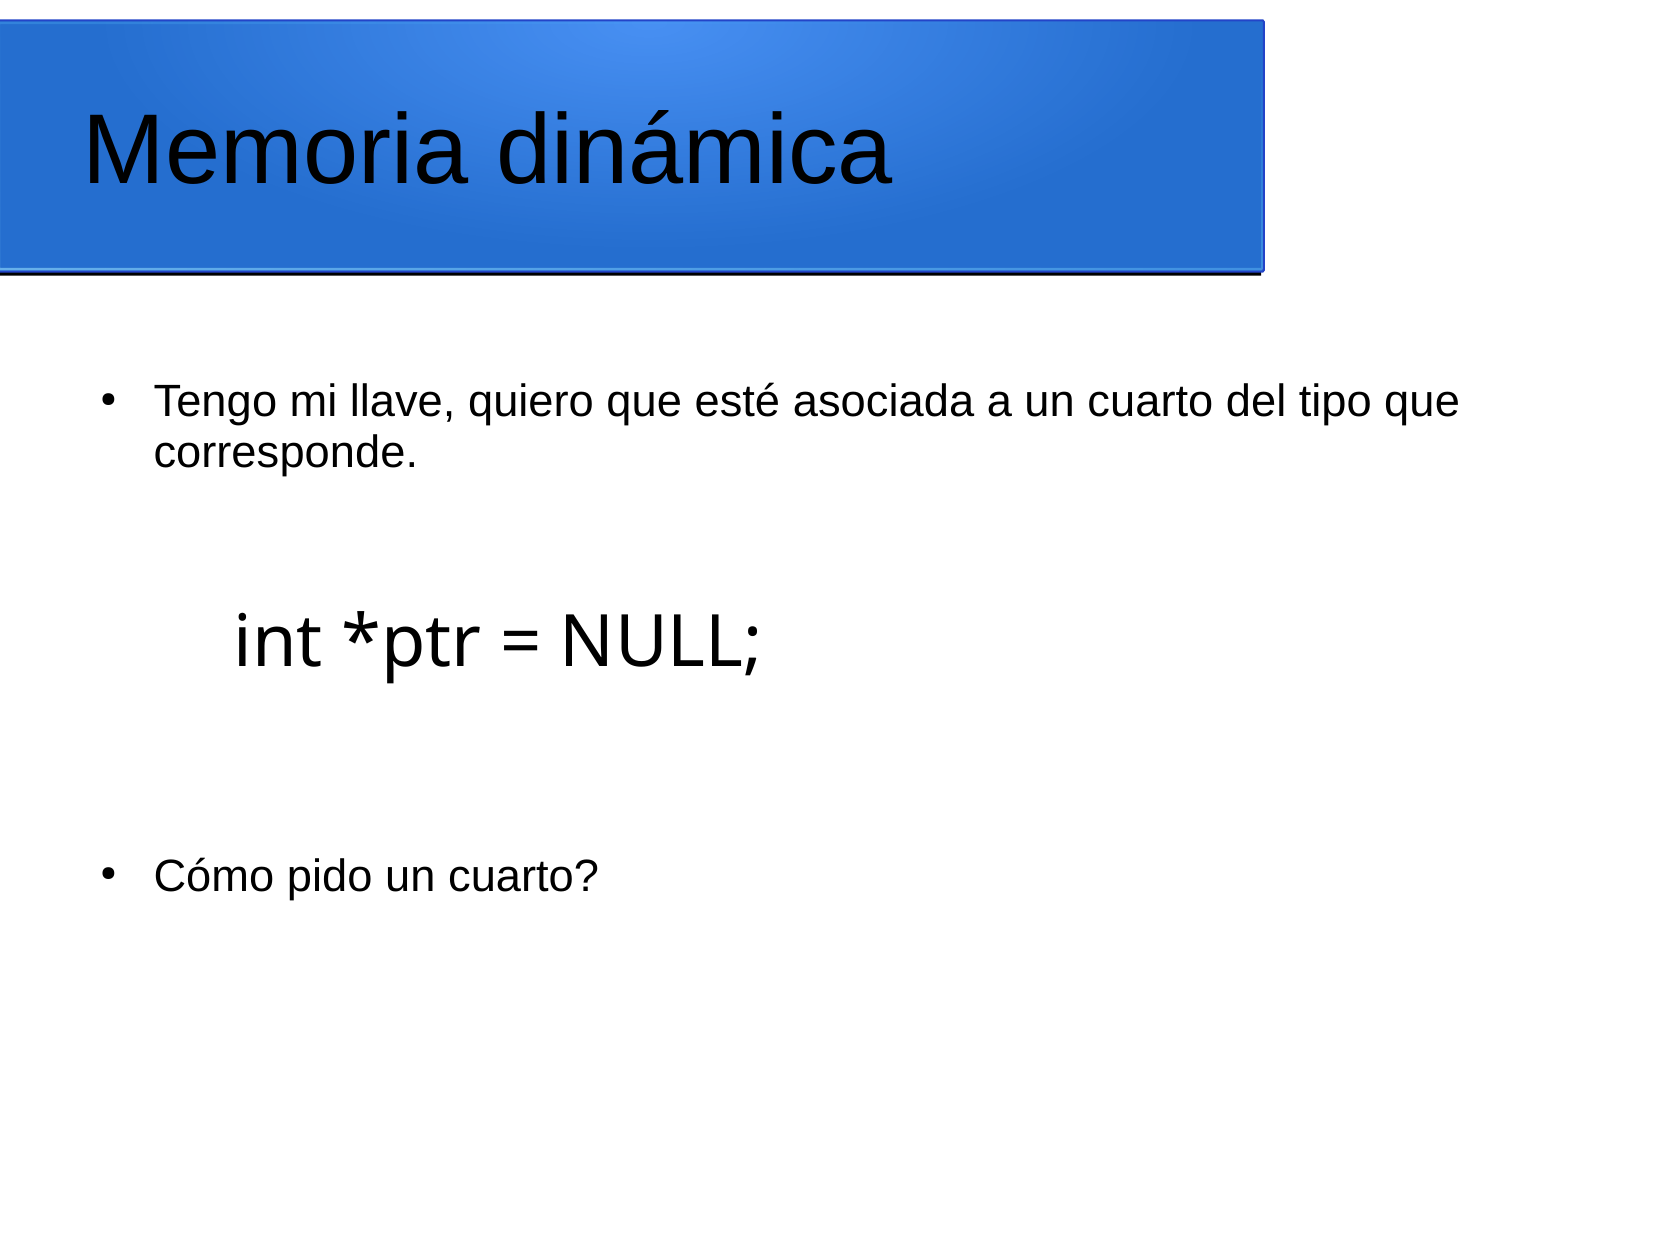

# Memoria dinámica
Tengo mi llave, quiero que esté asociada a un cuarto del tipo que corresponde.
 int *ptr = NULL;
Cómo pido un cuarto?